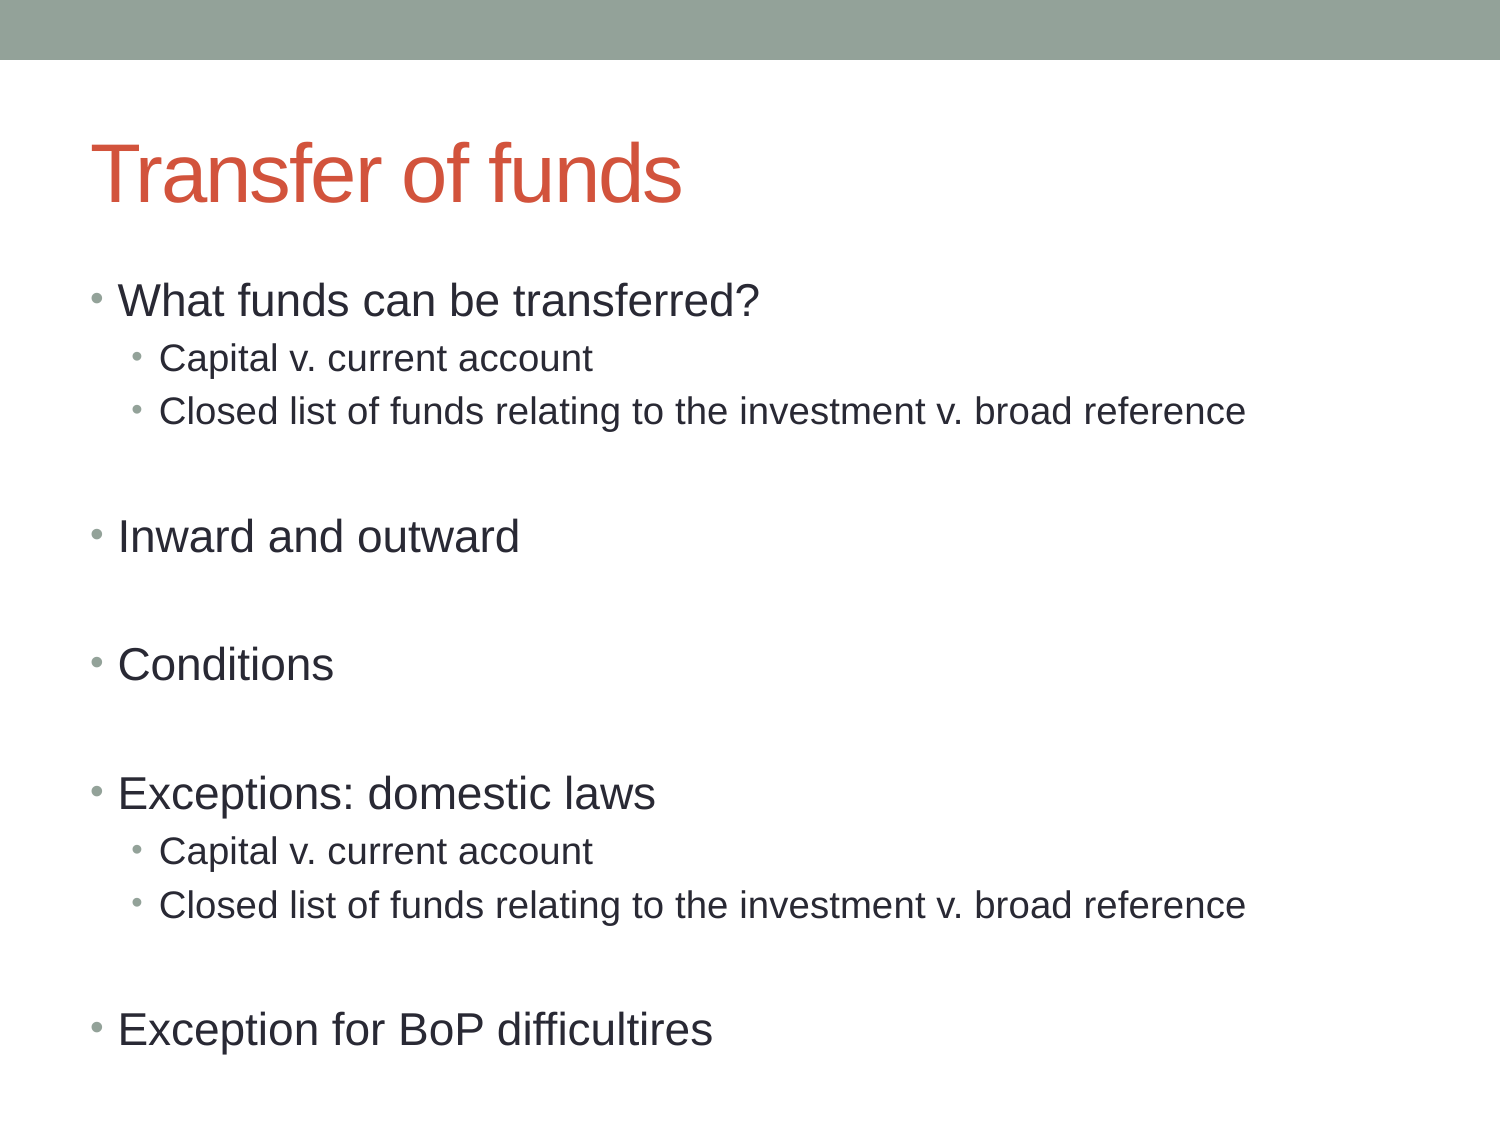

# Transfer of funds
What funds can be transferred?
Capital v. current account
Closed list of funds relating to the investment v. broad reference
Inward and outward
Conditions
Exceptions: domestic laws
Capital v. current account
Closed list of funds relating to the investment v. broad reference
Exception for BoP difficultires